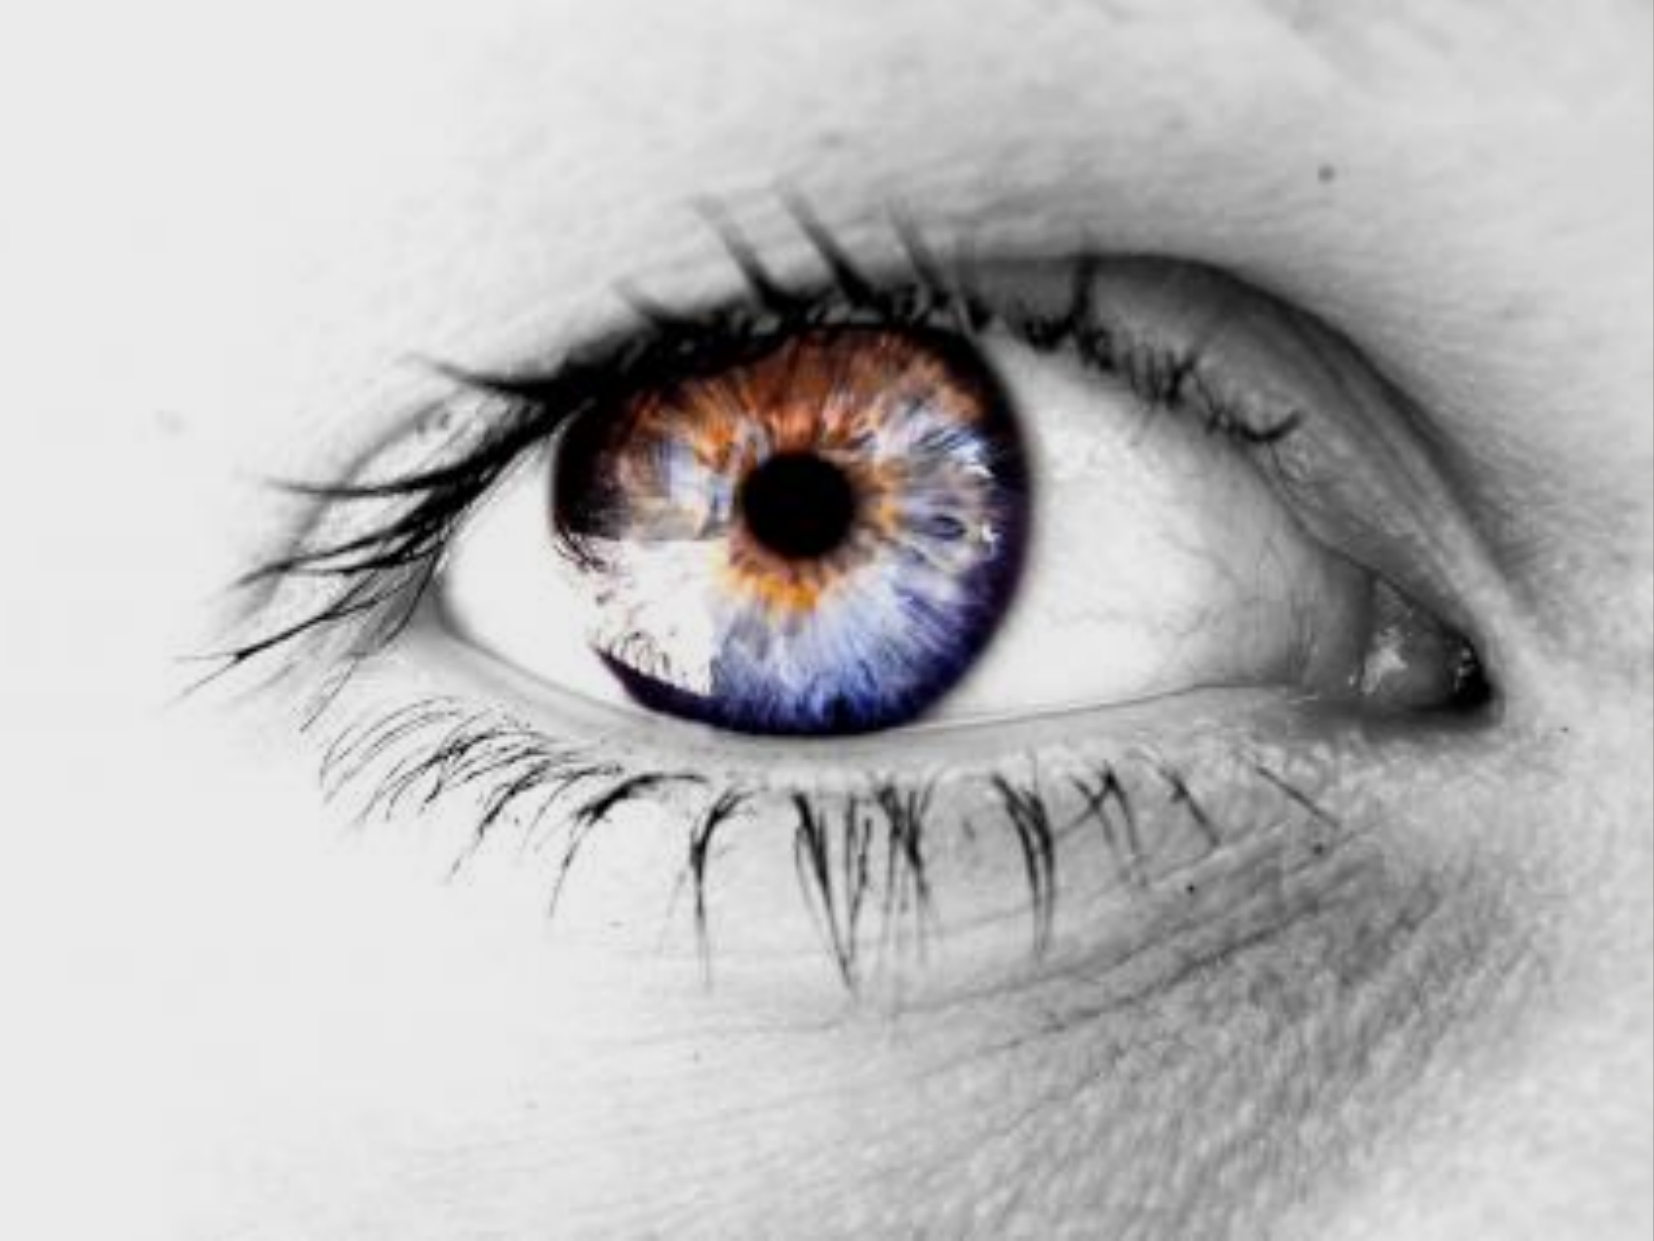

# Lat oss sjå litt på kloakken med andre auge